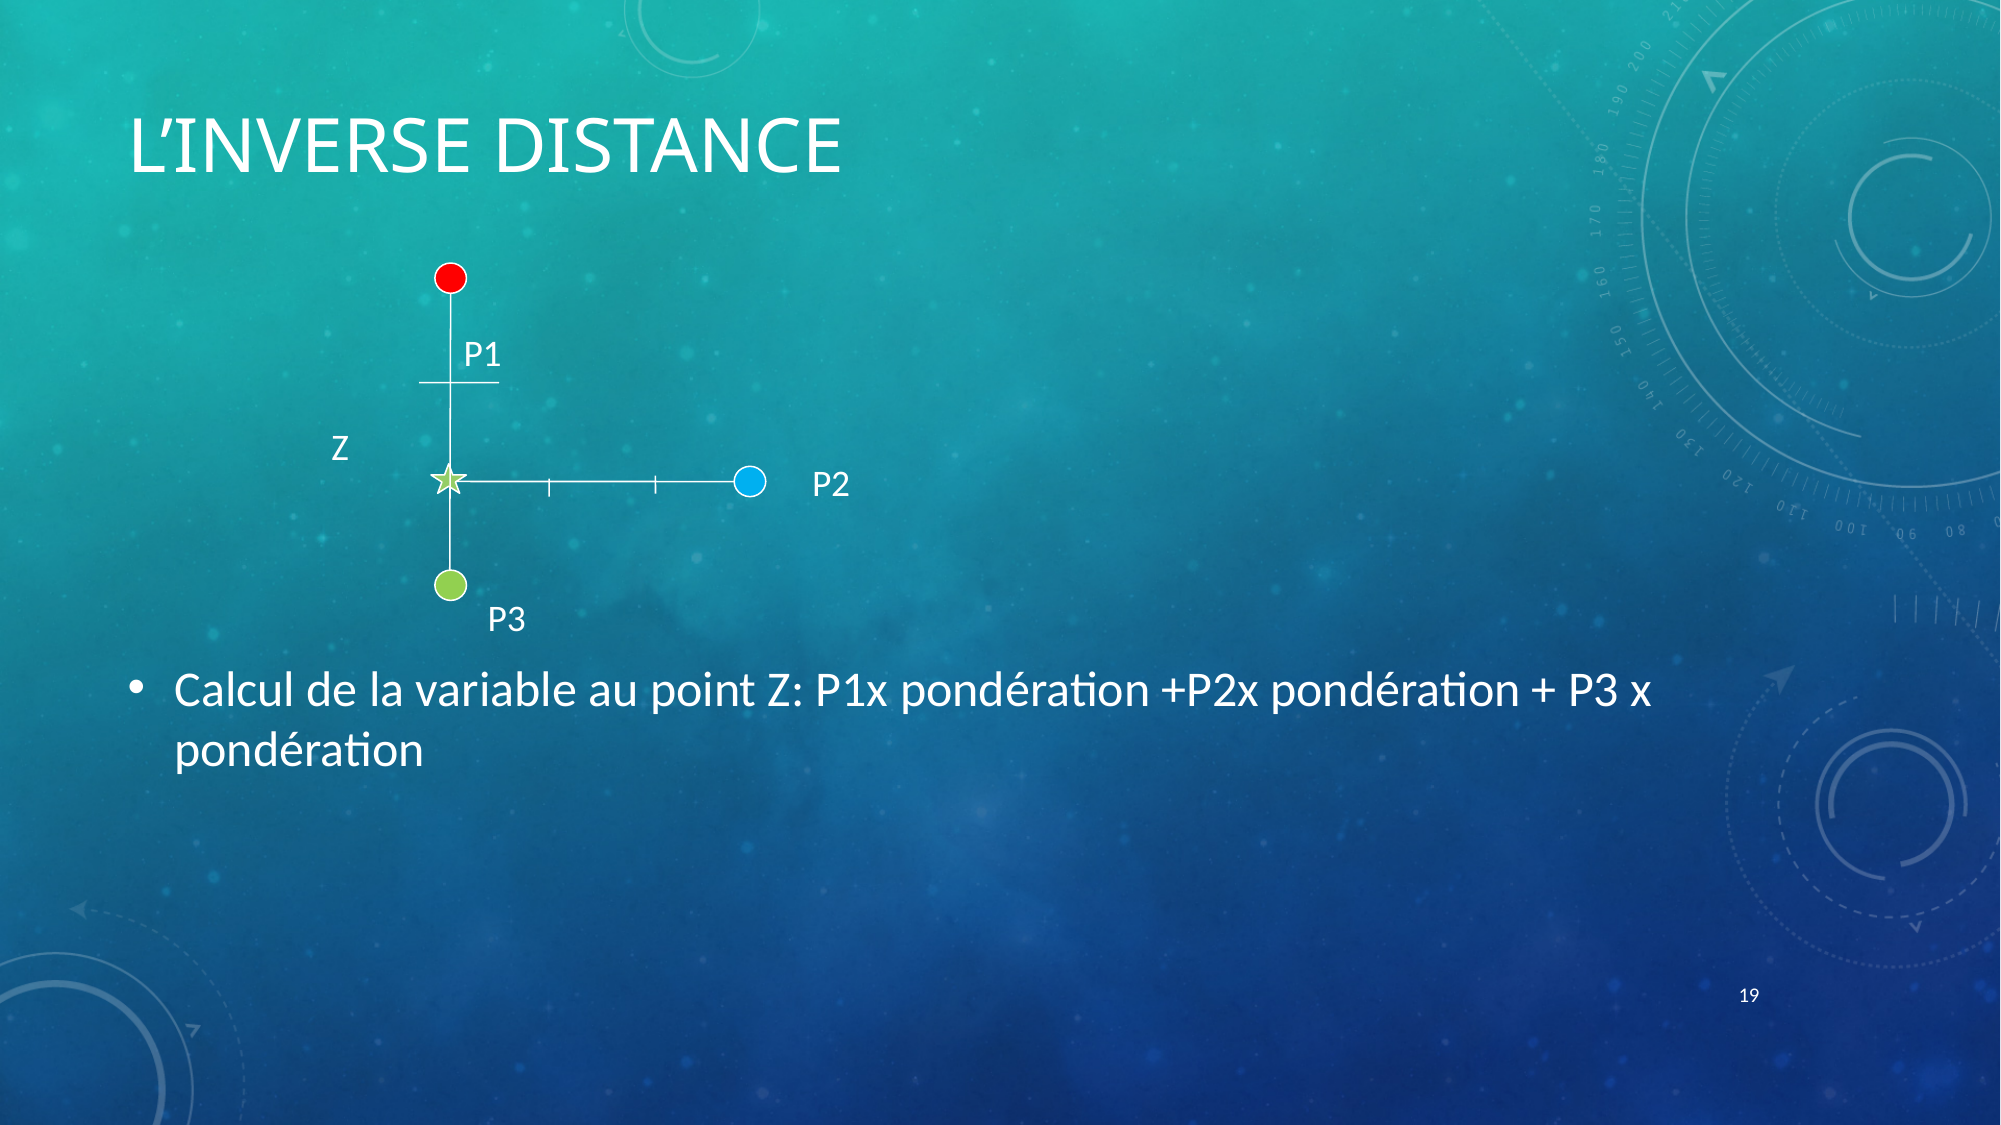

# L’inverse distance
P1
Calcul de la variable au point Z: P1x pondération +P2x pondération + P3 x pondération
Z
P2
P3